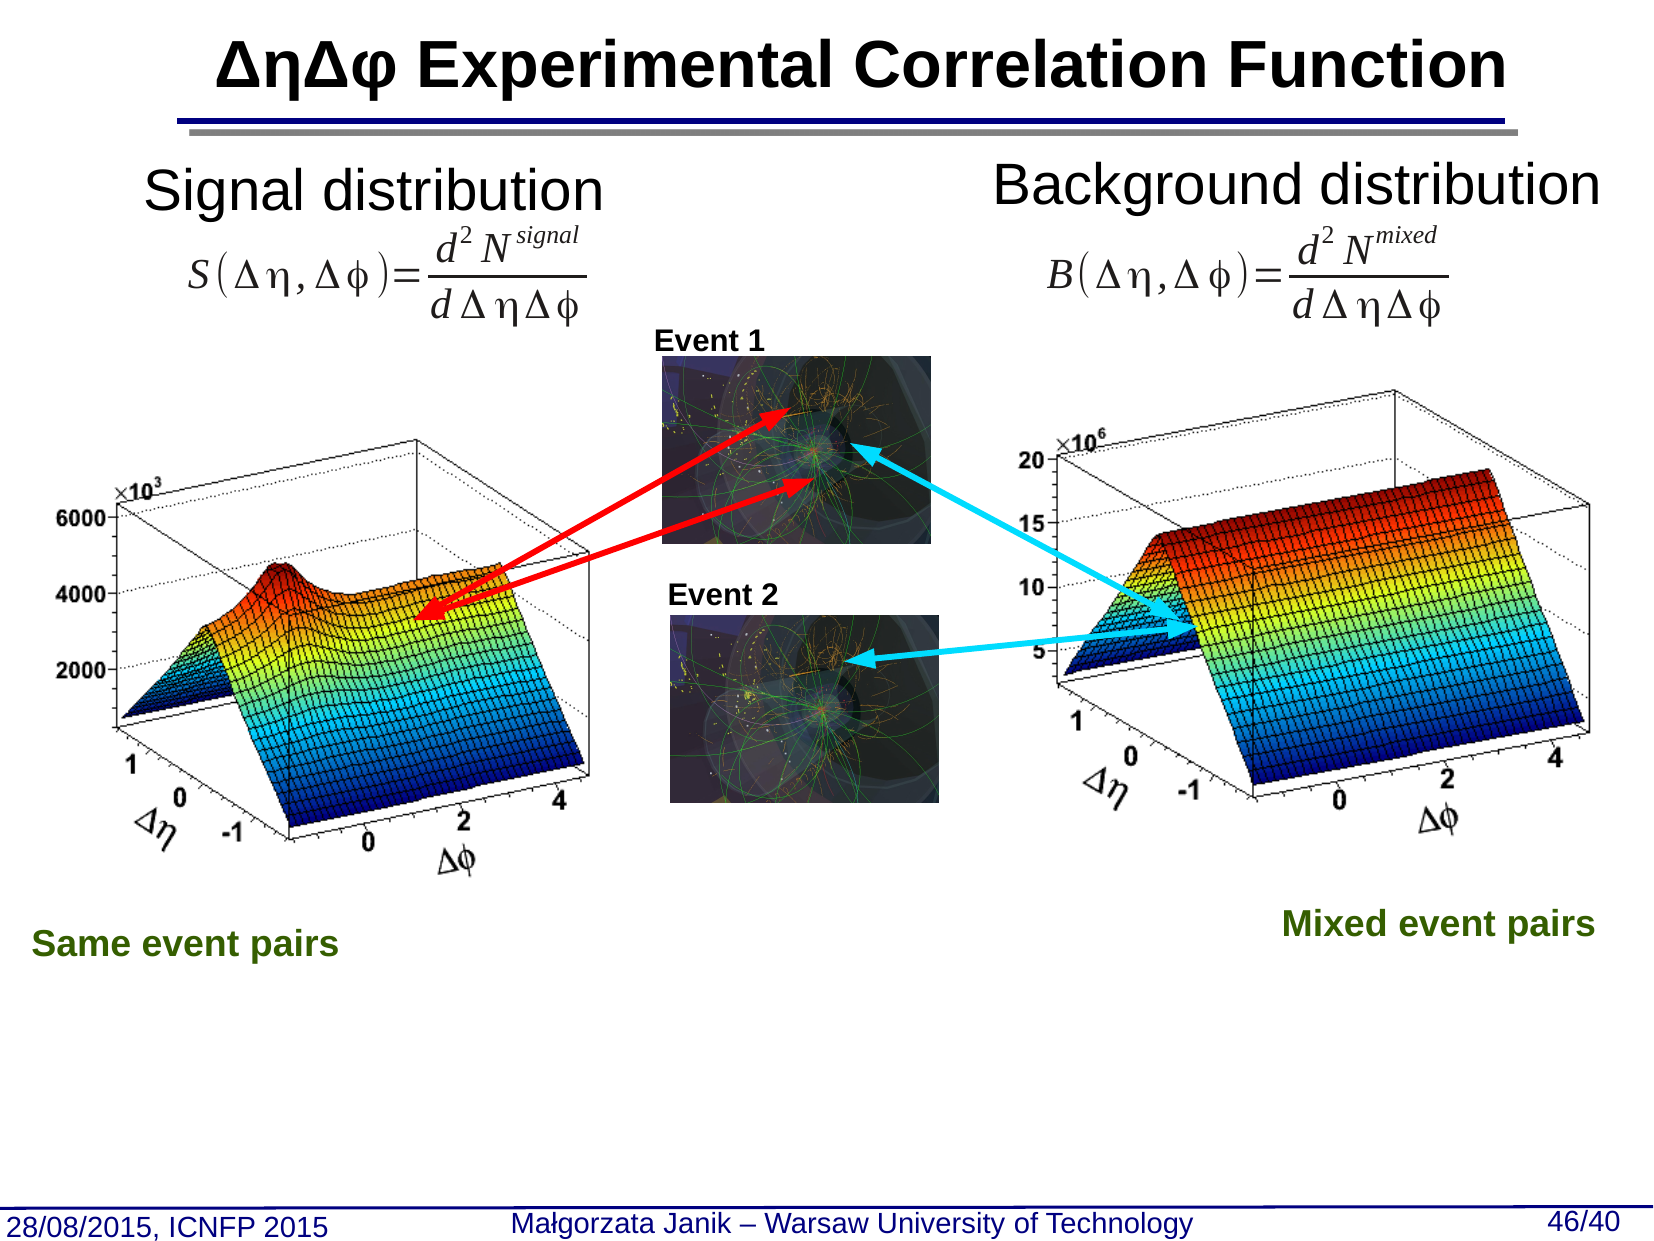

# ΔηΔφ Experimental Correlation Function
Background distribution
Signal distribution
Event 1
Event 2
Mixed event pairs
Same event pairs